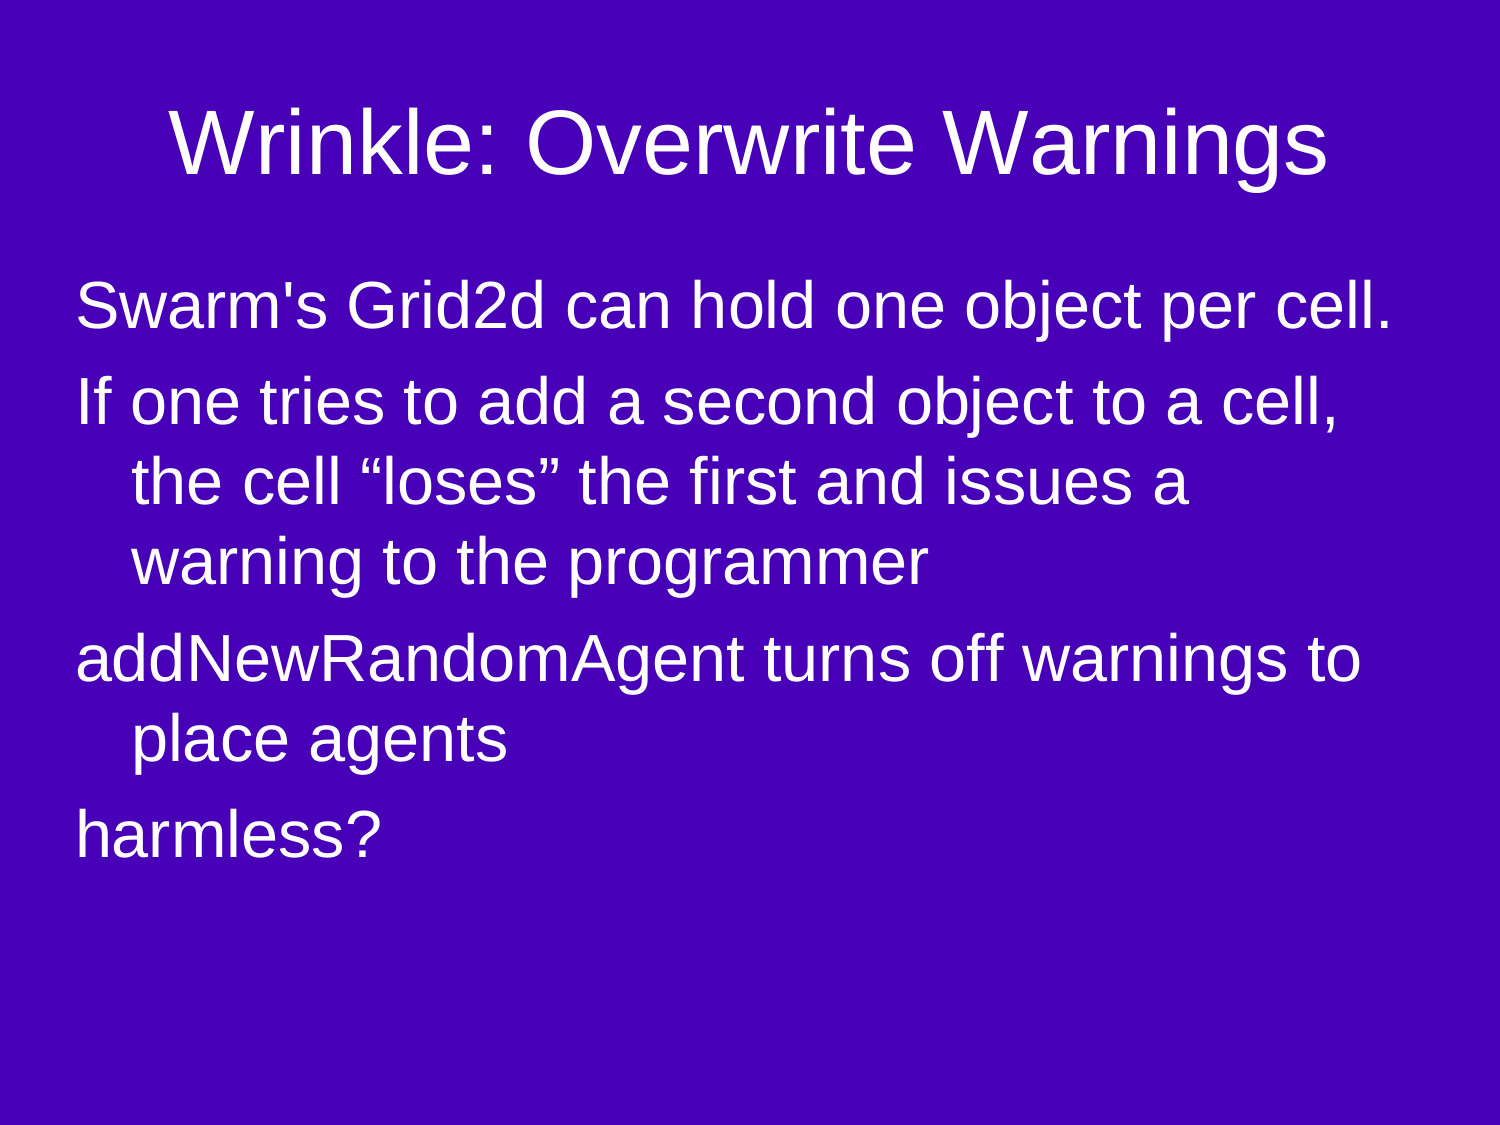

# Wrinkle: Overwrite Warnings
Swarm's Grid2d can hold one object per cell.
If one tries to add a second object to a cell, the cell “loses” the first and issues a warning to the programmer
addNewRandomAgent turns off warnings to place agents
harmless?